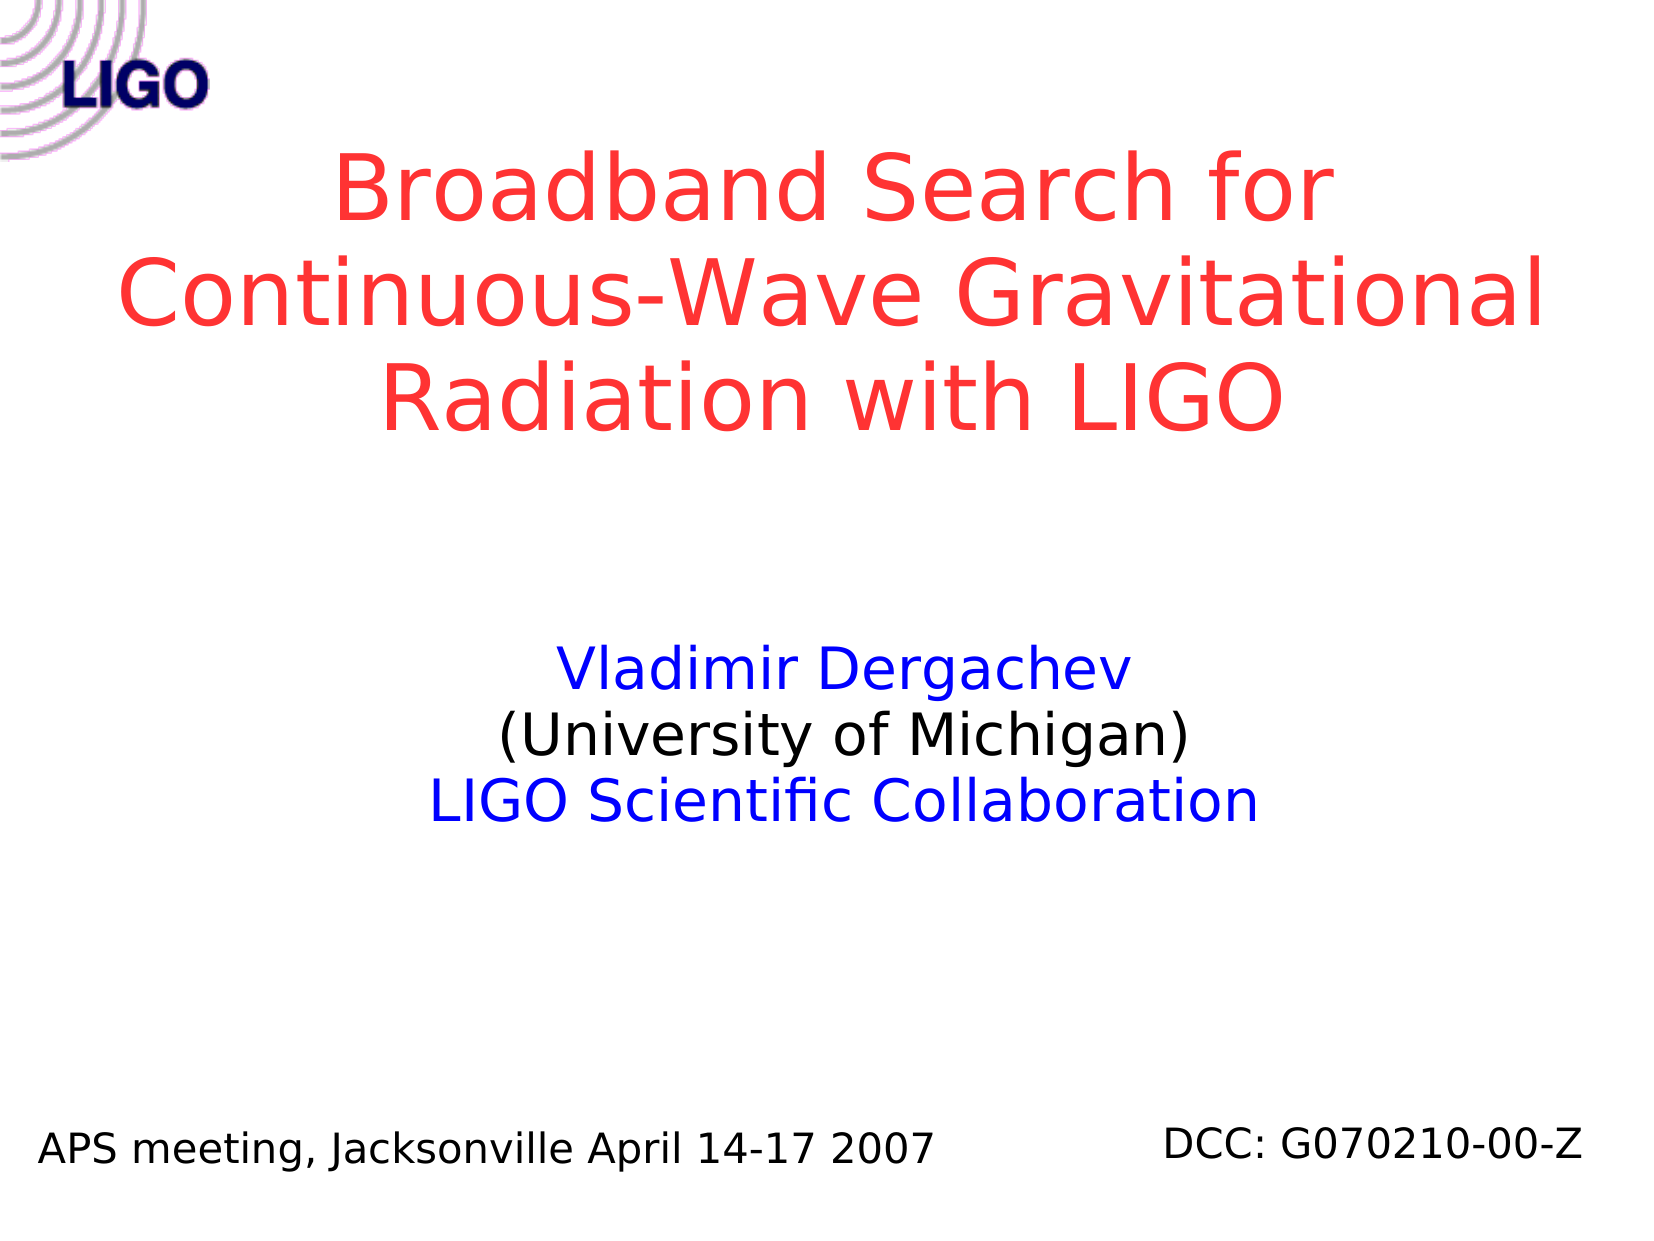

# Broadband Search for Continuous-Wave Gravitational Radiation with LIGO
Vladimir Dergachev
(University of Michigan)
LIGO Scientific Collaboration
DCC: G070210-00-Z
APS meeting, Jacksonville April 14-17 2007